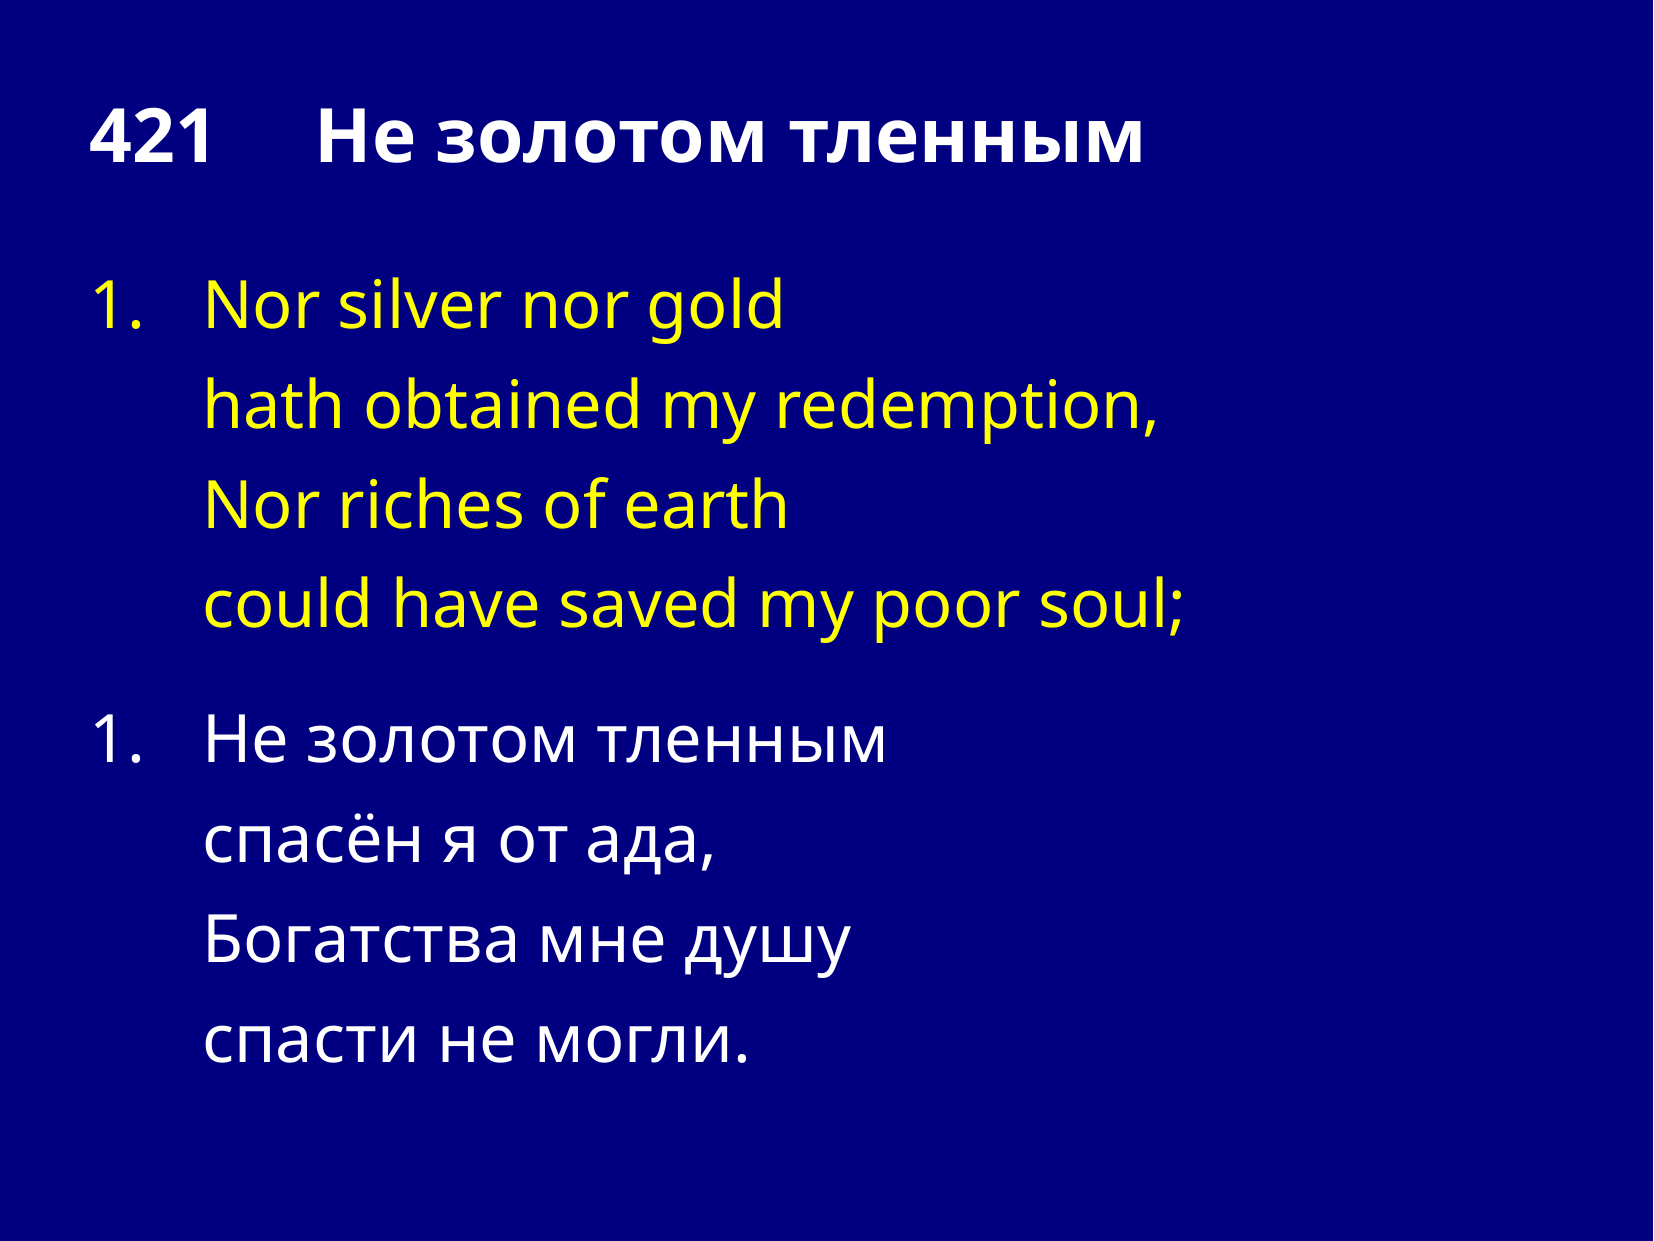

421	Не золотом тленным
1.	Nor silver nor gold
	hath obtained my redemption,
	Nor riches of earth
	could have saved my poor soul;
1.	Не золотом тленным
	спасён я от ада,
	Богатства мне душу
	спасти не могли.